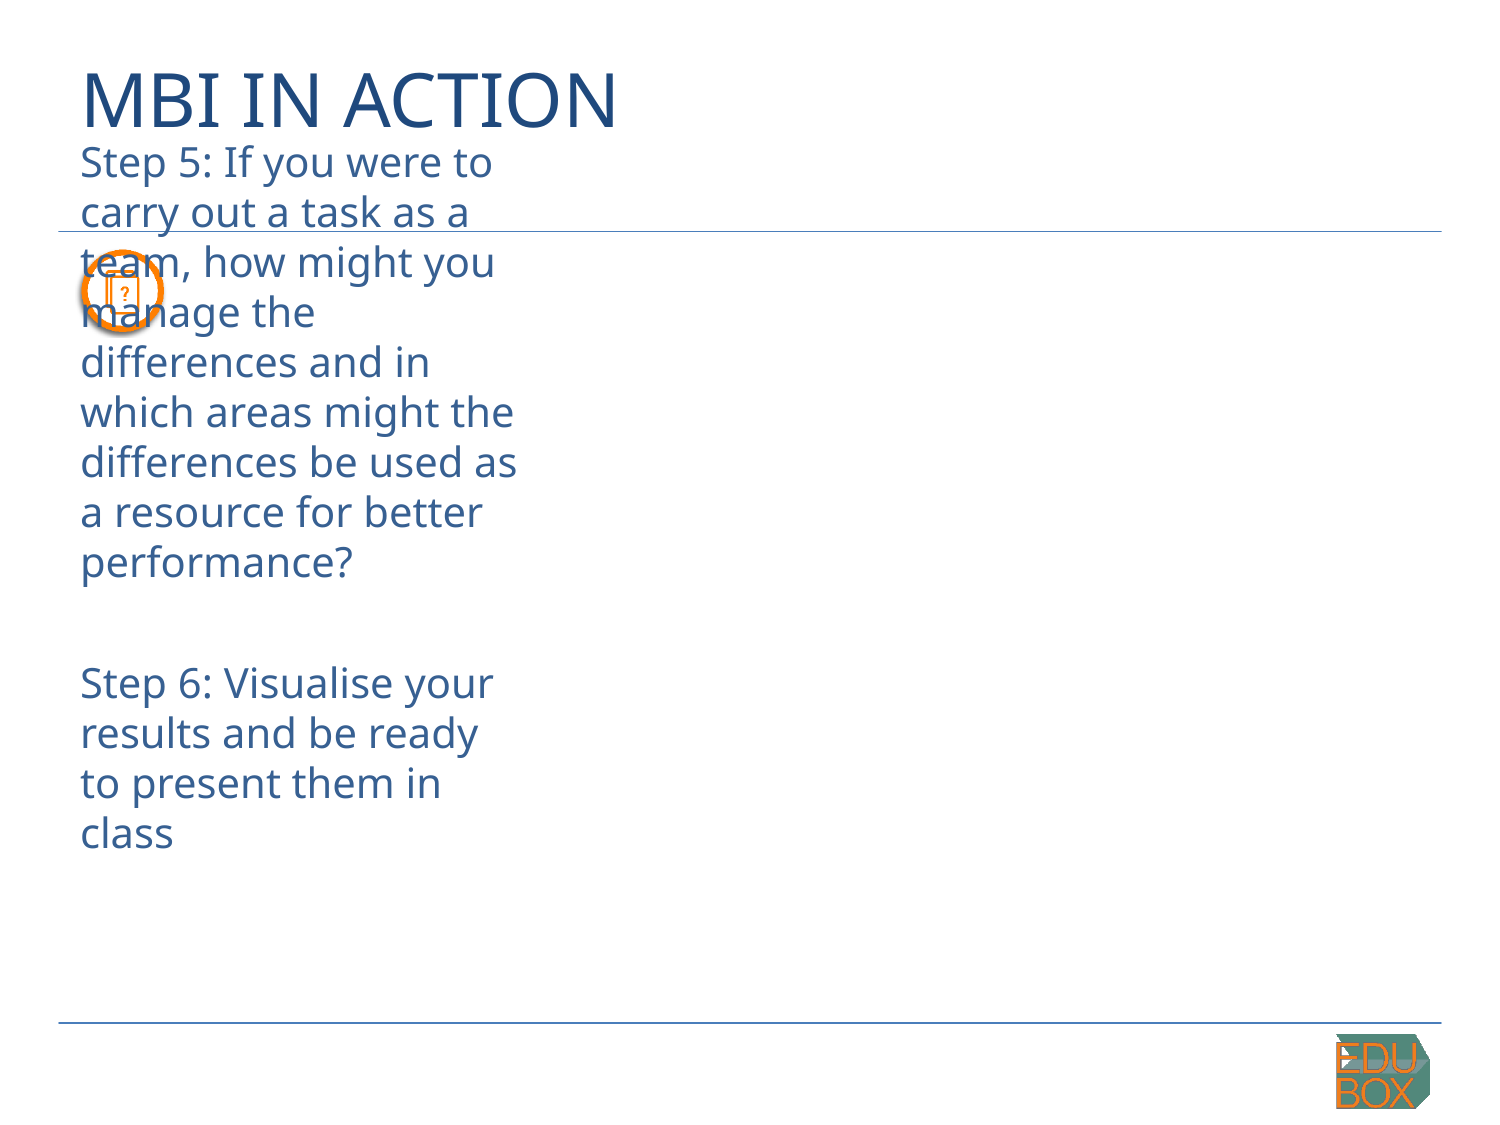

# MBI IN ACTION
Step 5: If you were to carry out a task as a team, how might you manage the differences and in which areas might the differences be used as a resource for better performance?
Step 6: Visualise your results and be ready to present them in class